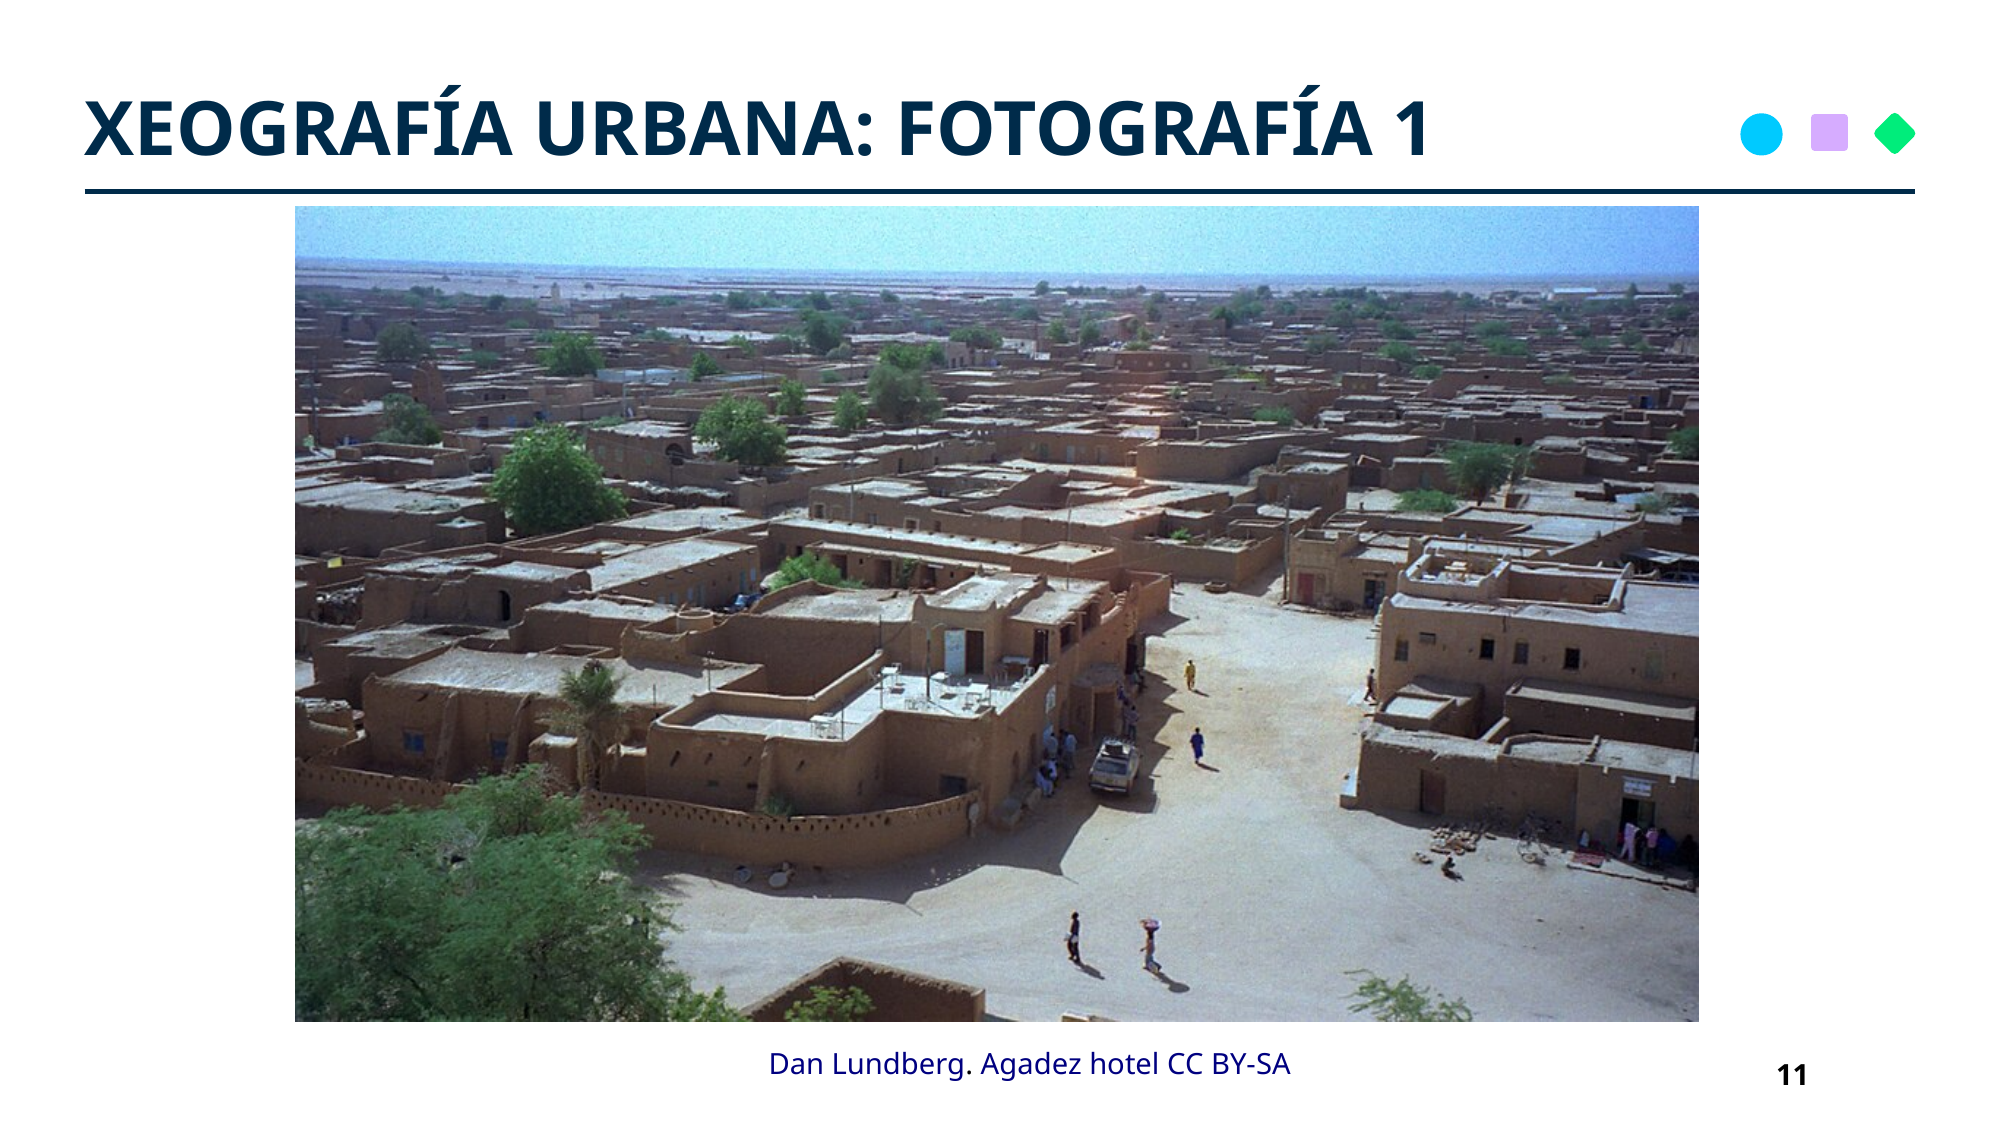

# XEOGRAFÍA URBANA: FOTOGRAFÍA 1
Dan Lundberg. Agadez hotel CC BY-SA